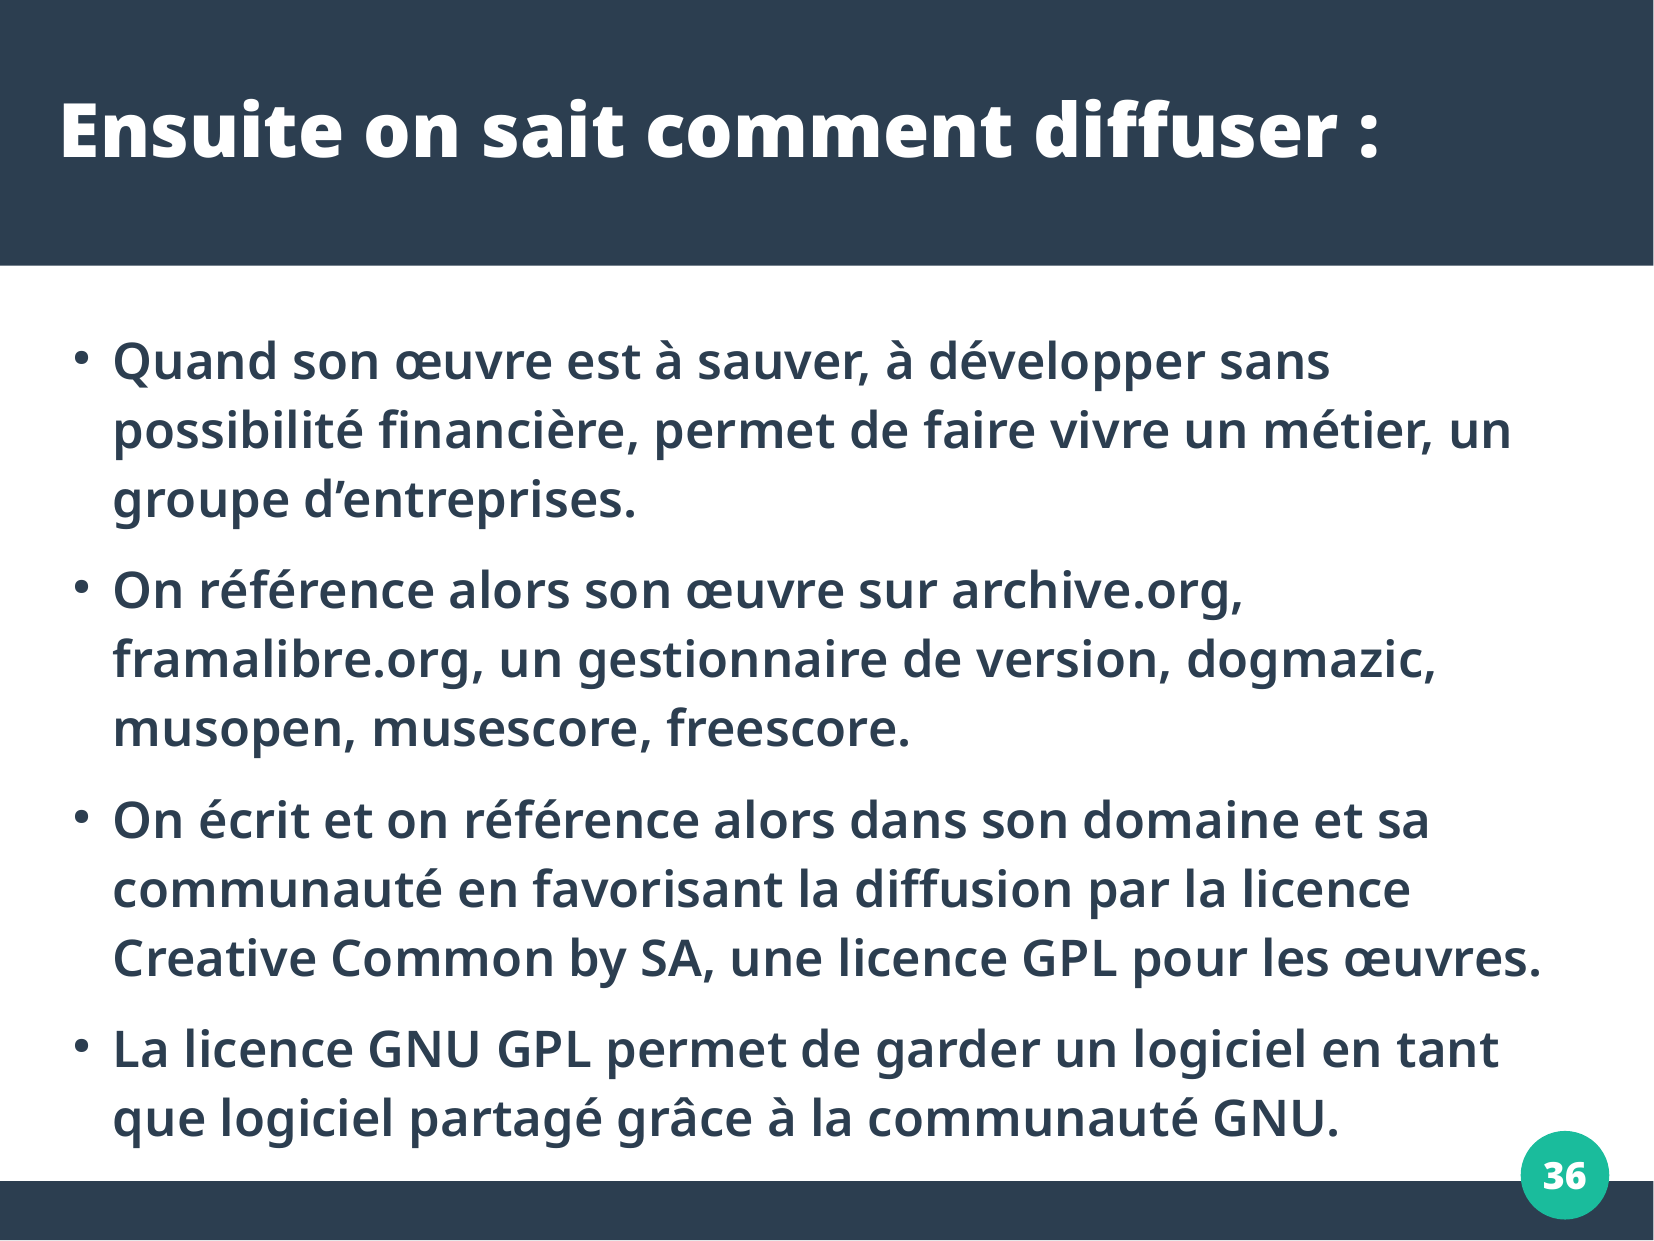

# Ensuite on sait comment diffuser :
Quand son œuvre est à sauver, à développer sans possibilité financière, permet de faire vivre un métier, un groupe d’entreprises.
On référence alors son œuvre sur archive.org, framalibre.org, un gestionnaire de version, dogmazic, musopen, musescore, freescore.
On écrit et on référence alors dans son domaine et sa communauté en favorisant la diffusion par la licence Creative Common by SA, une licence GPL pour les œuvres.
La licence GNU GPL permet de garder un logiciel en tant que logiciel partagé grâce à la communauté GNU.
36